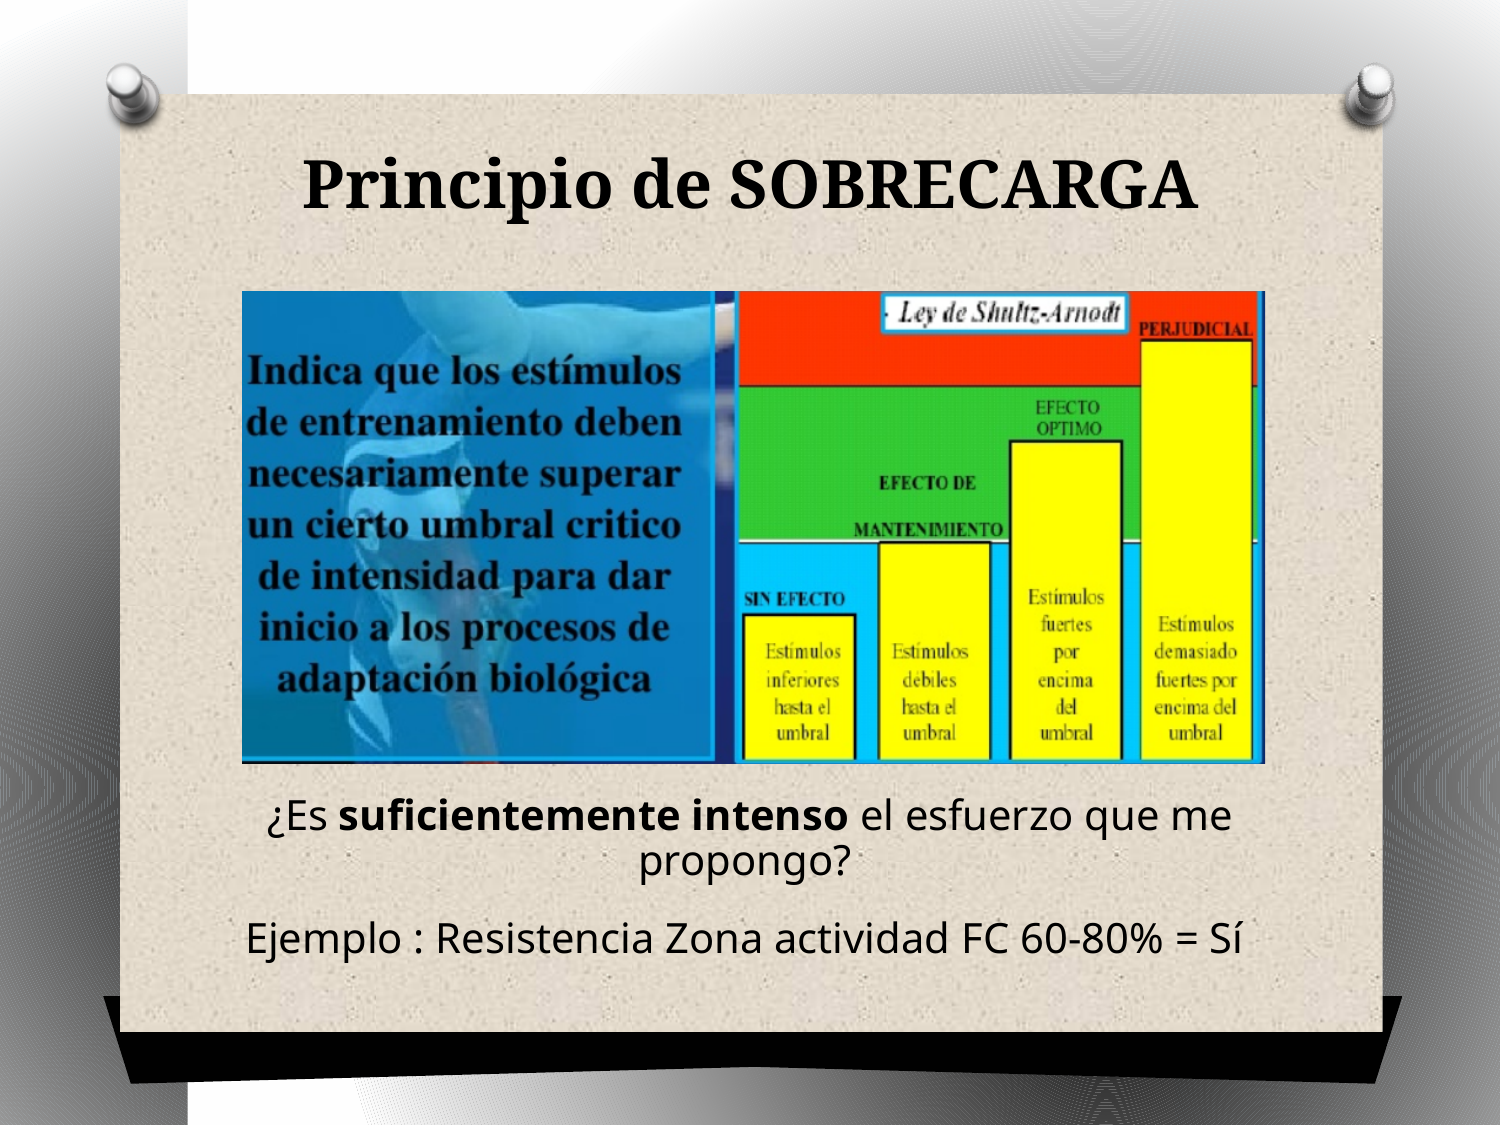

# Principio de SOBRECARGA
¿Es suficientemente intenso el esfuerzo que me propongo?
Ejemplo : Resistencia Zona actividad FC 60-80% = Sí